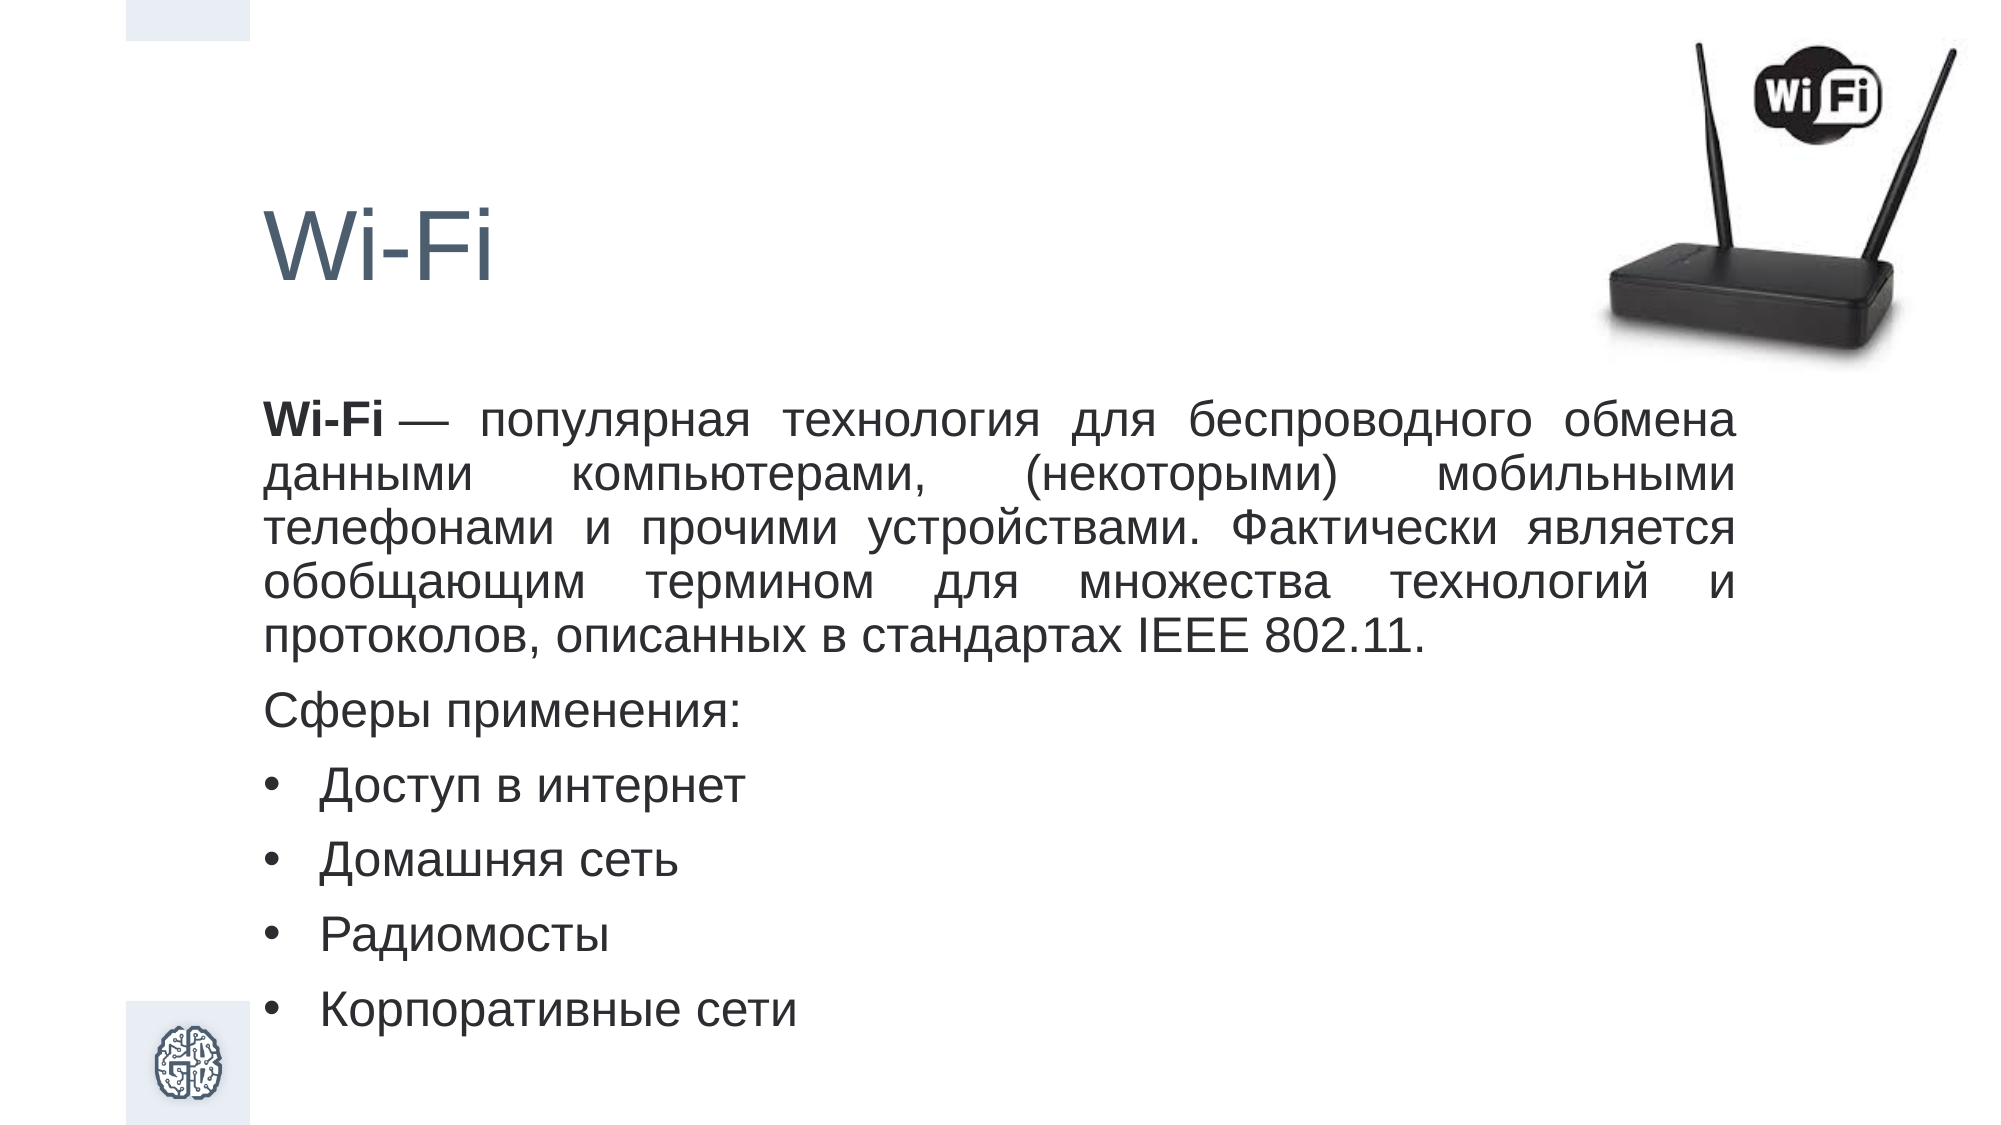

# Wi-Fi
Wi-Fi — популярная технология для беспроводного обмена данными компьютерами, (некоторыми) мобильными телефонами и прочими устройствами. Фактически является обобщающим термином для множества технологий и протоколов, описанных в стандартах IEEE 802.11.
Сферы применения:
Доступ в интернет
Домашняя сеть
Радиомосты
Корпоративные сети